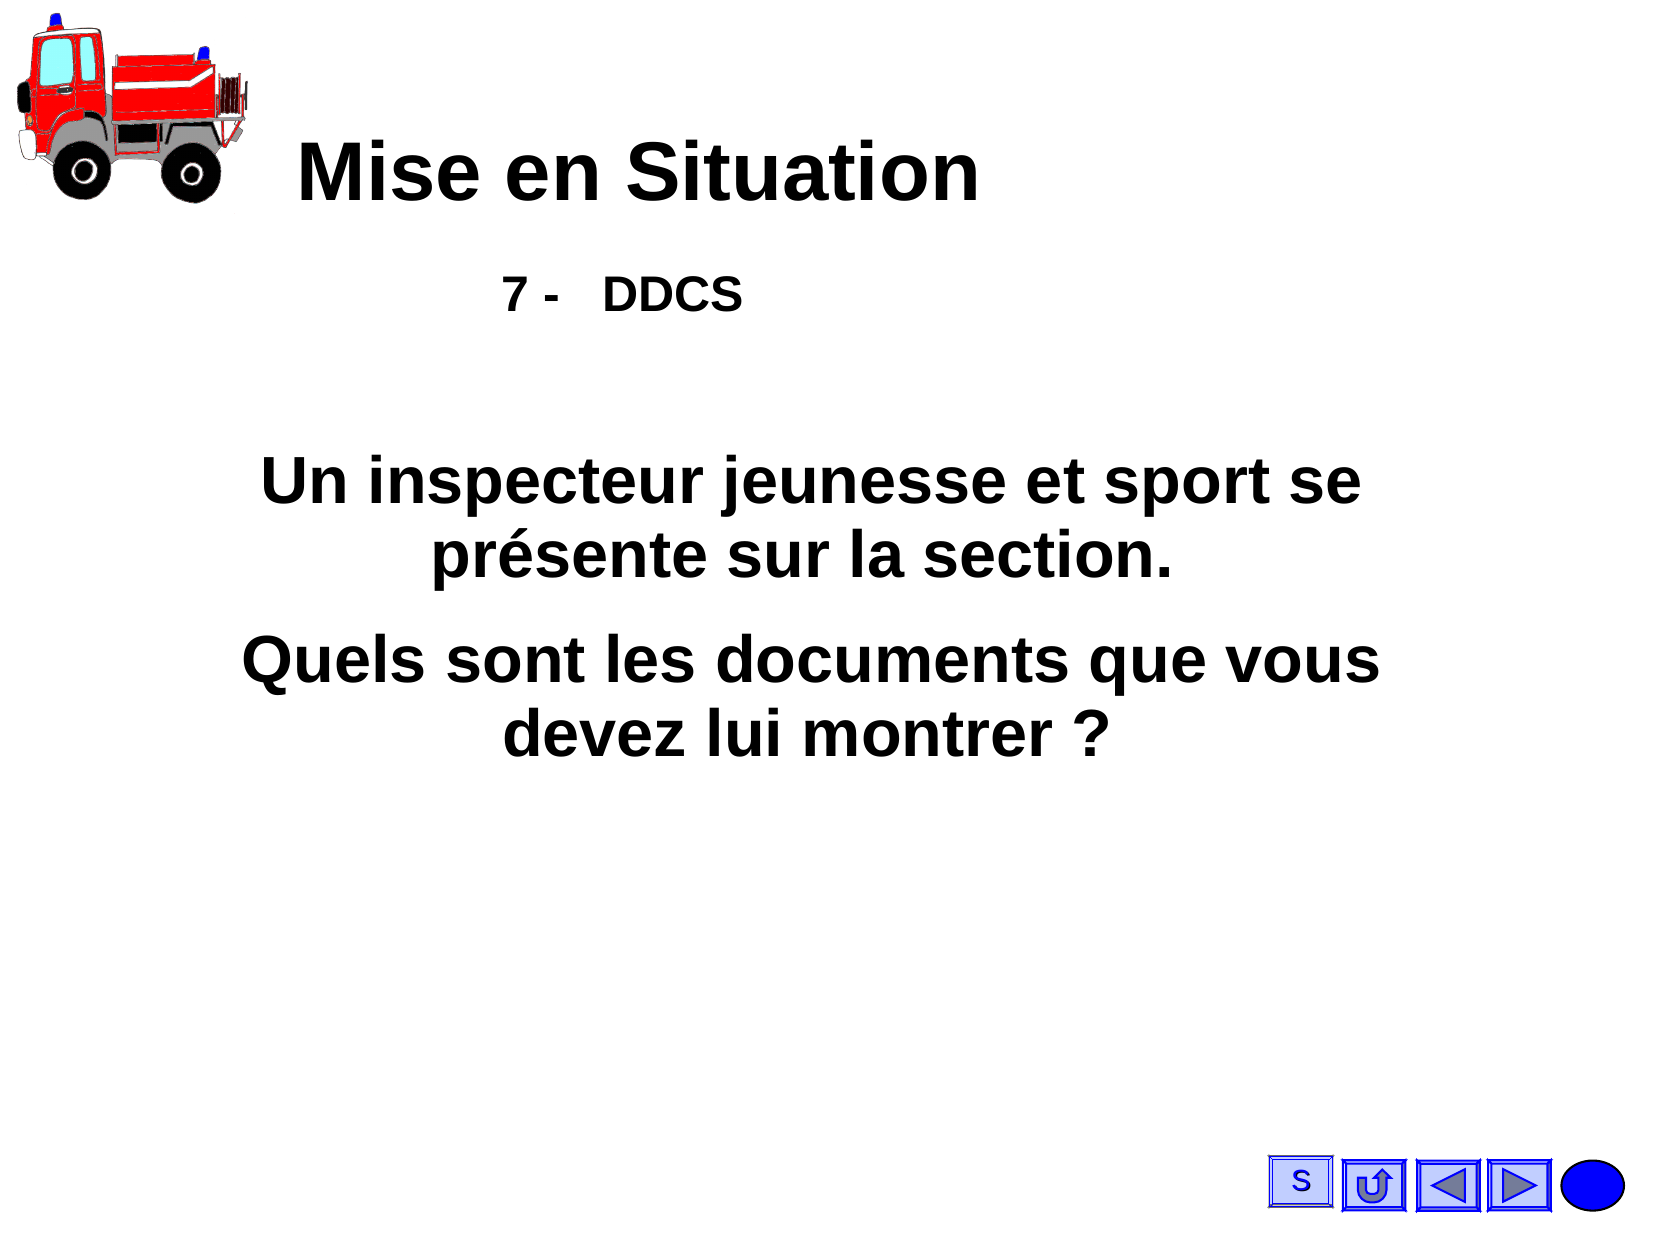

Mise en Situation
7 -   DDCS
# Un inspecteur jeunesse et sport se présente sur la section.
Quels sont les documents que vous devez lui montrer ?